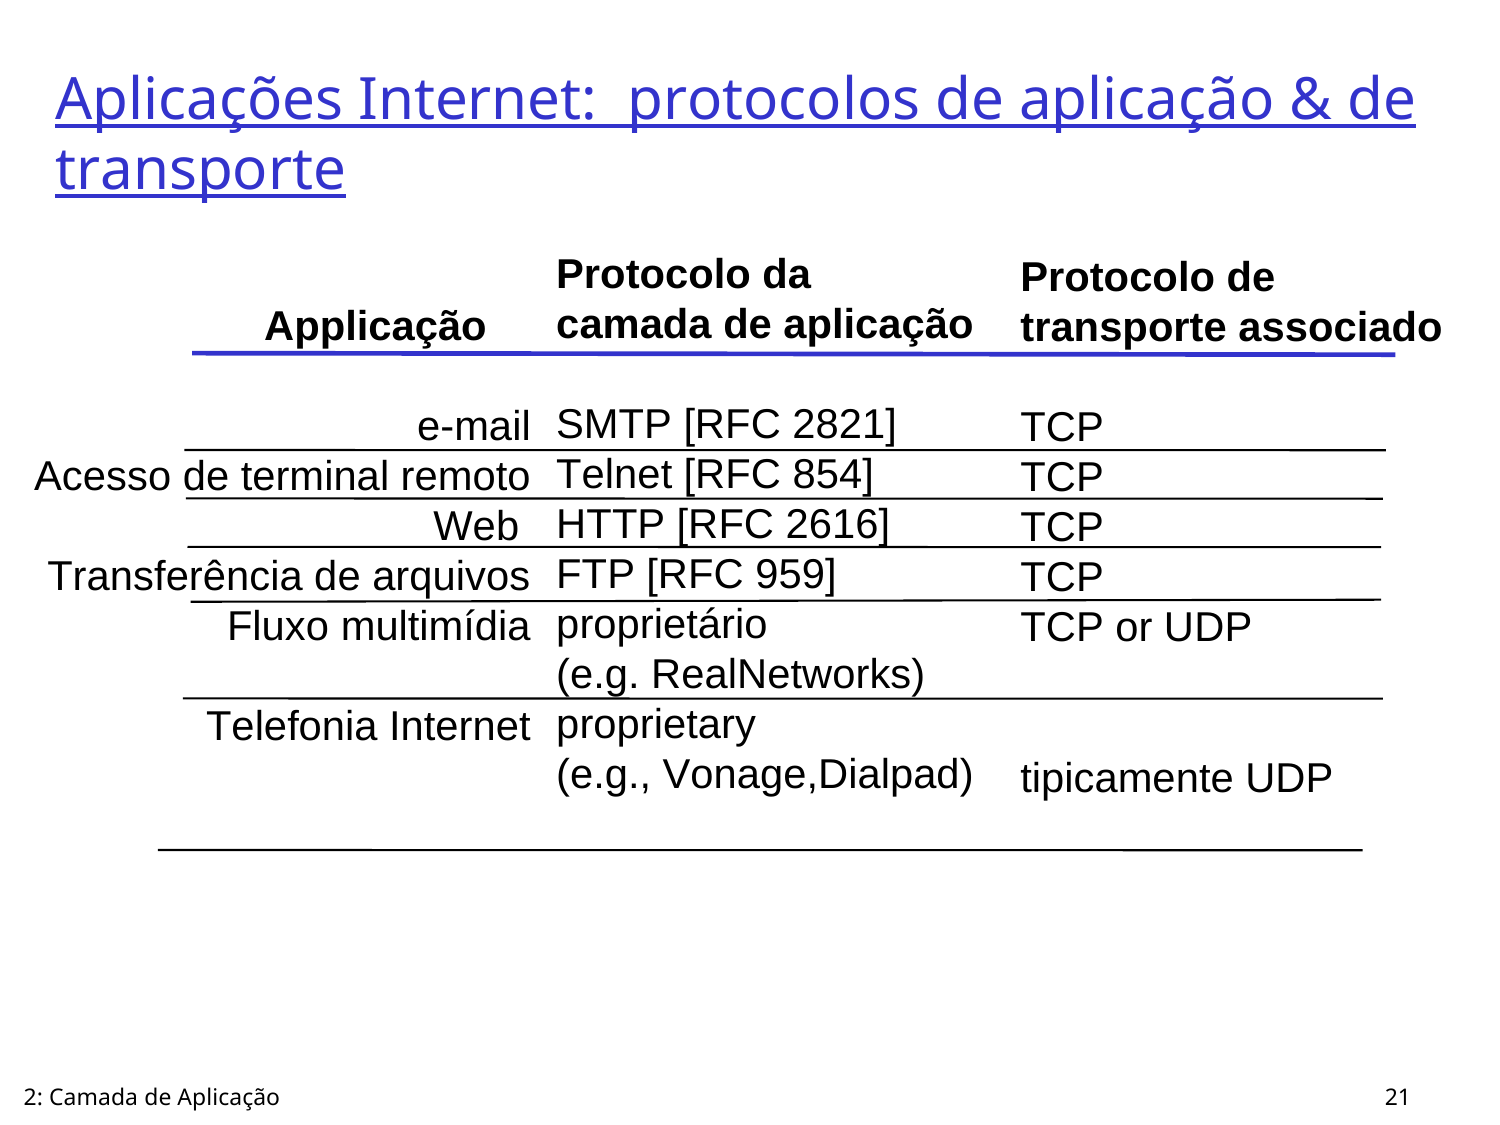

# Aplicações Internet: protocolos de aplicação & de transporte
Protocolo da
camada de aplicação
SMTP [RFC 2821]
Telnet [RFC 854]
HTTP [RFC 2616]
FTP [RFC 959]
proprietário
(e.g. RealNetworks)
proprietary
(e.g., Vonage,Dialpad)
Protocolo de
transporte associado
TCP
TCP
TCP
TCP
TCP or UDP
tipicamente UDP
 Applicação
e-mail
Acesso de terminal remoto
Web
Transferência de arquivos
Fluxo multimídia
Telefonia Internet
21